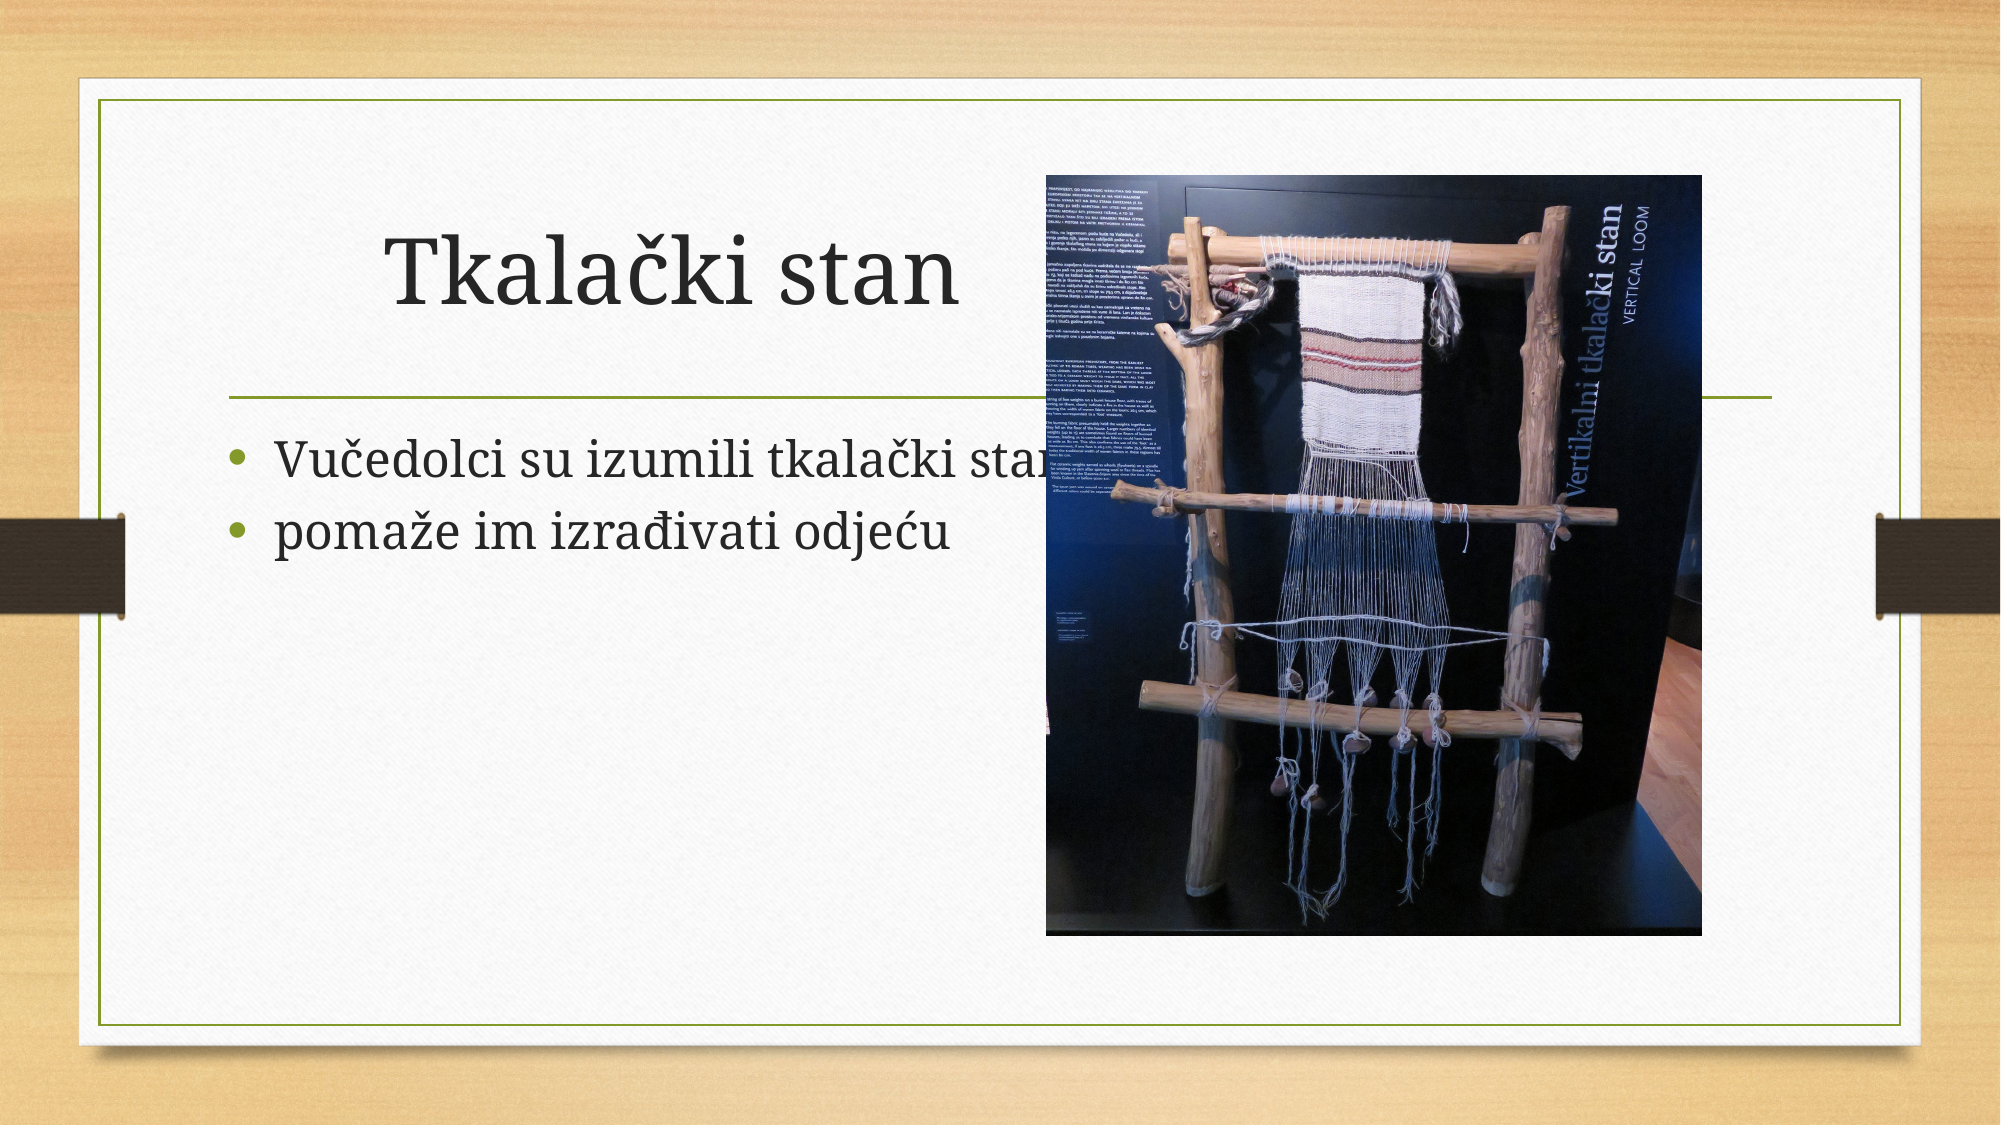

# Tkalački stan
Vučedolci su izumili tkalački stan
pomaže im izrađivati odjeću